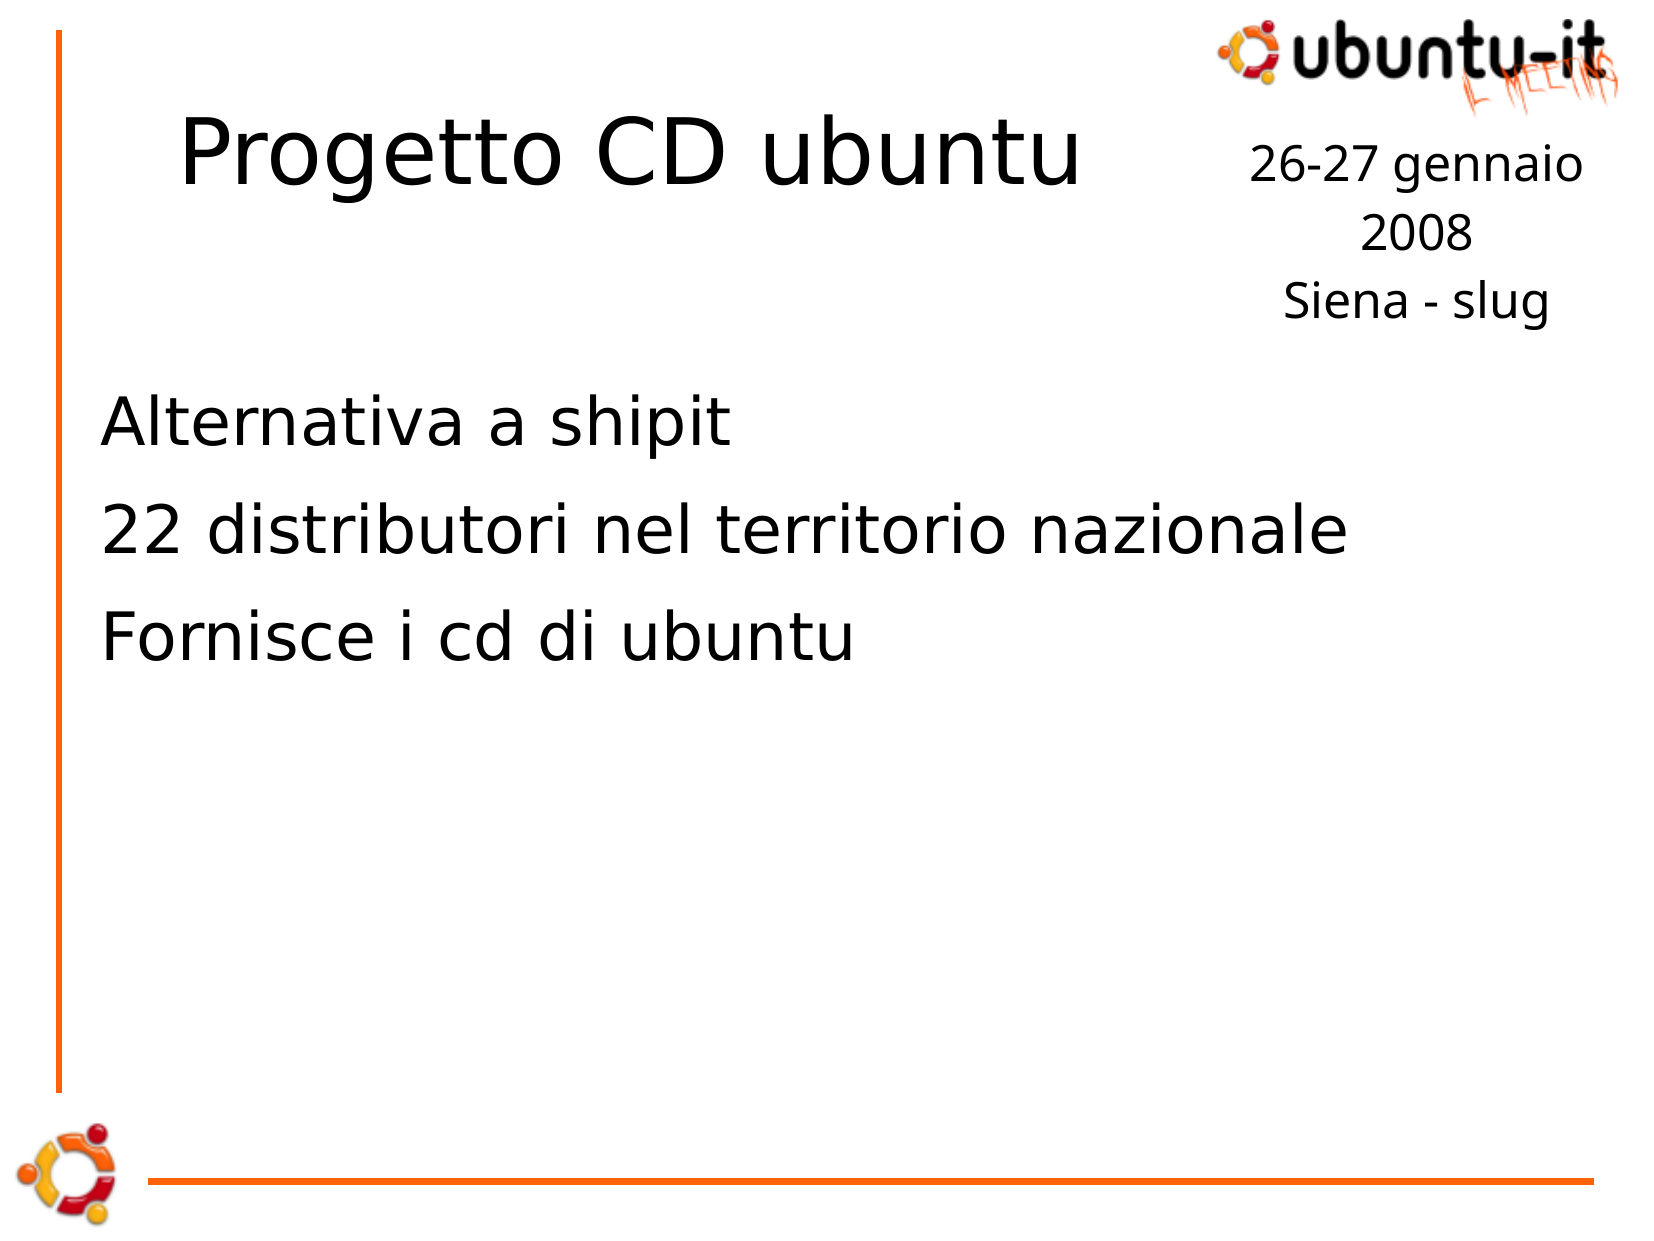

# Progetto CD ubuntu
Alternativa a shipit
22 distributori nel territorio nazionale
Fornisce i cd di ubuntu